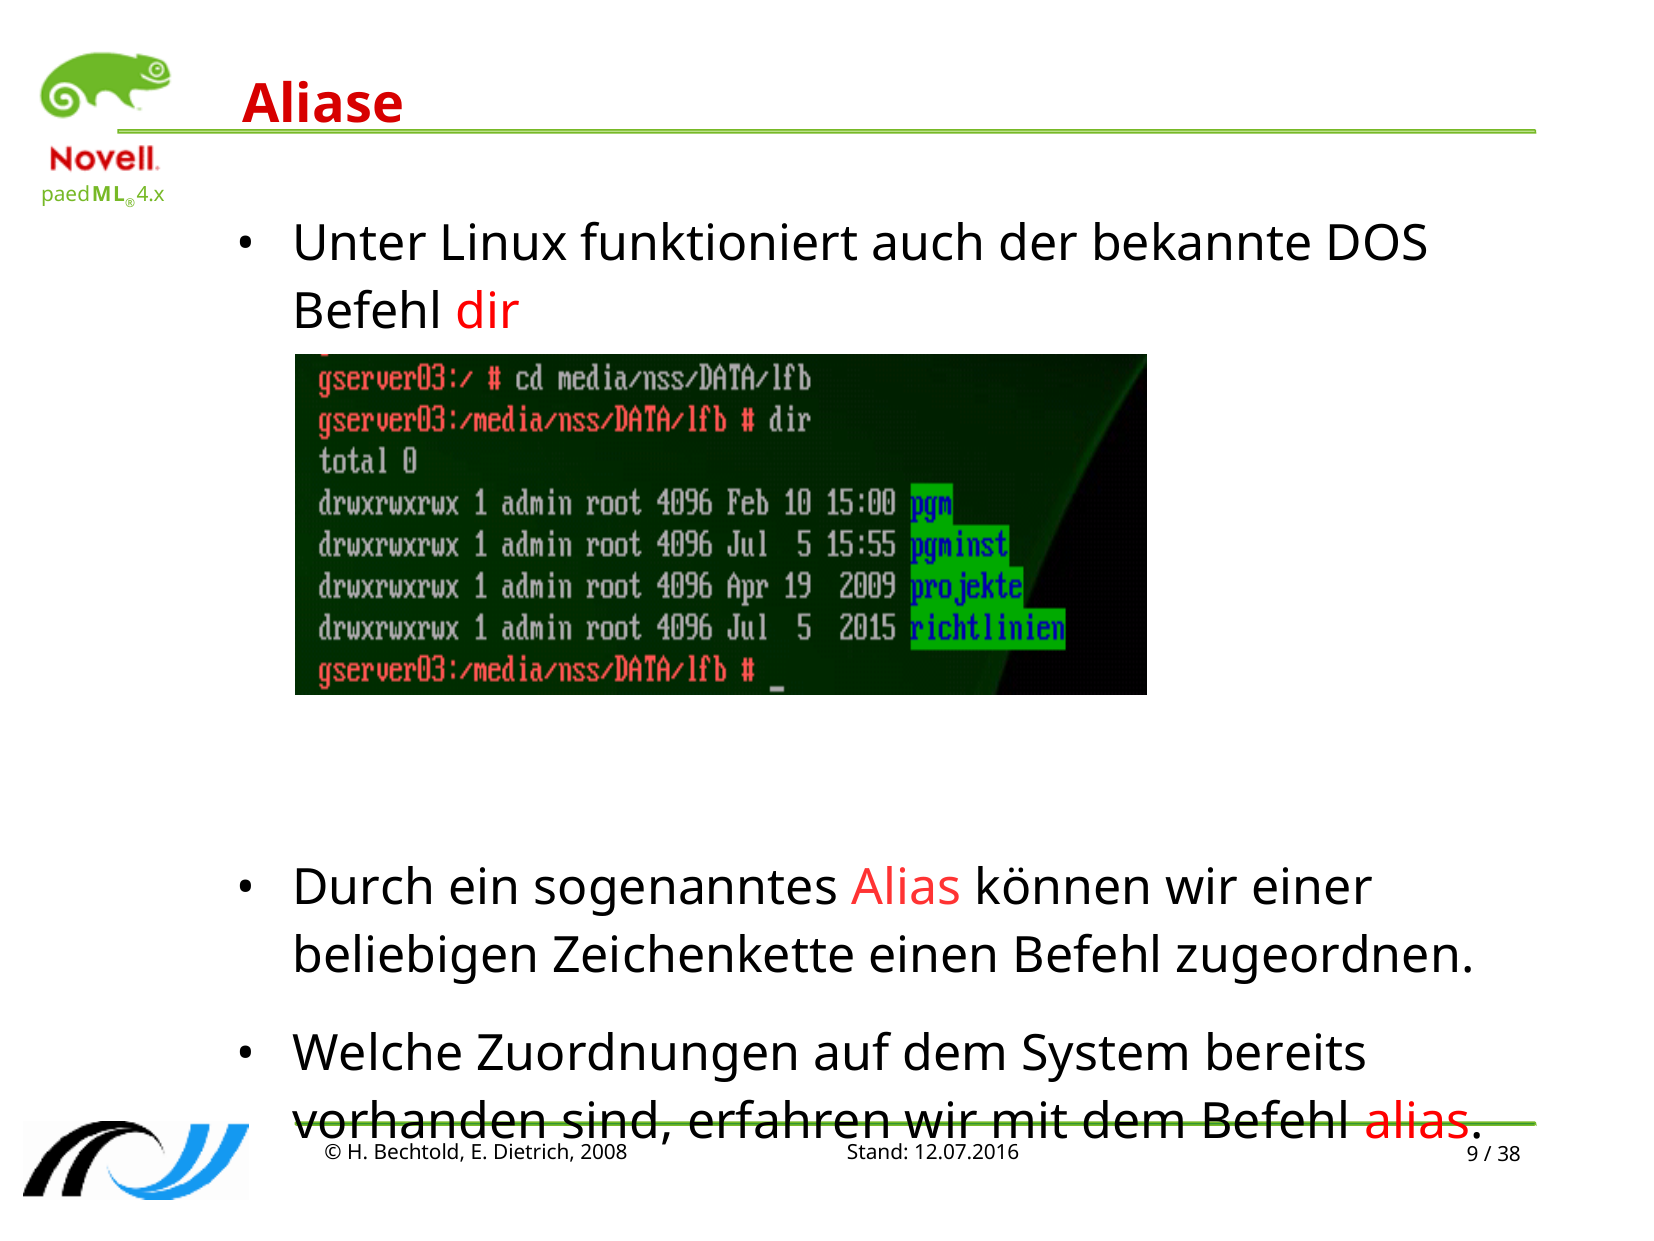

# Aliase
Unter Linux funktioniert auch der bekannte DOS Befehl dir
Durch ein sogenanntes Alias können wir einer beliebigen Zeichenkette einen Befehl zugeordnen.
Welche Zuordnungen auf dem System bereits vorhanden sind, erfahren wir mit dem Befehl alias.
© H. Bechtold, E. Dietrich, 2008
12.07.2016
9